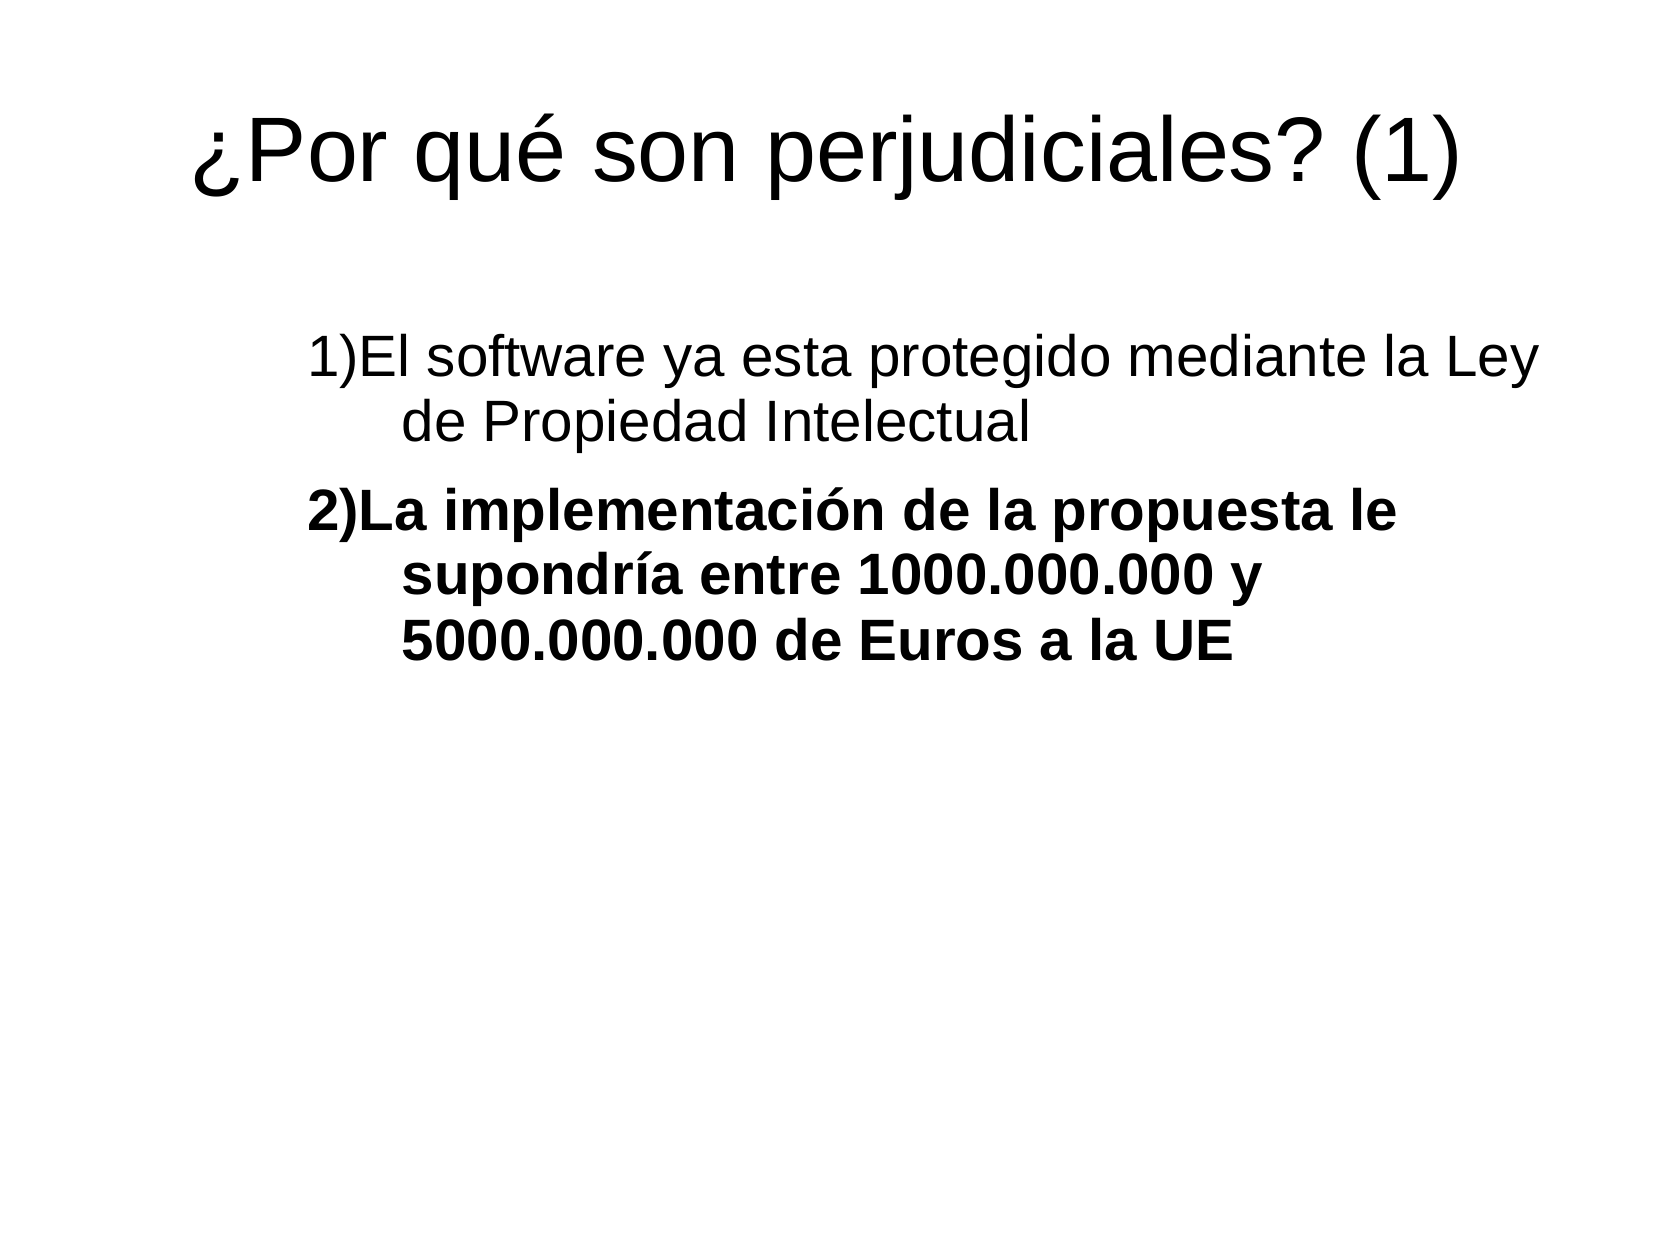

# ¿Por qué son perjudiciales? (1)
El software ya esta protegido mediante la Ley de Propiedad Intelectual
La implementación de la propuesta le supondría entre 1000.000.000 y 5000.000.000 de Euros a la UE